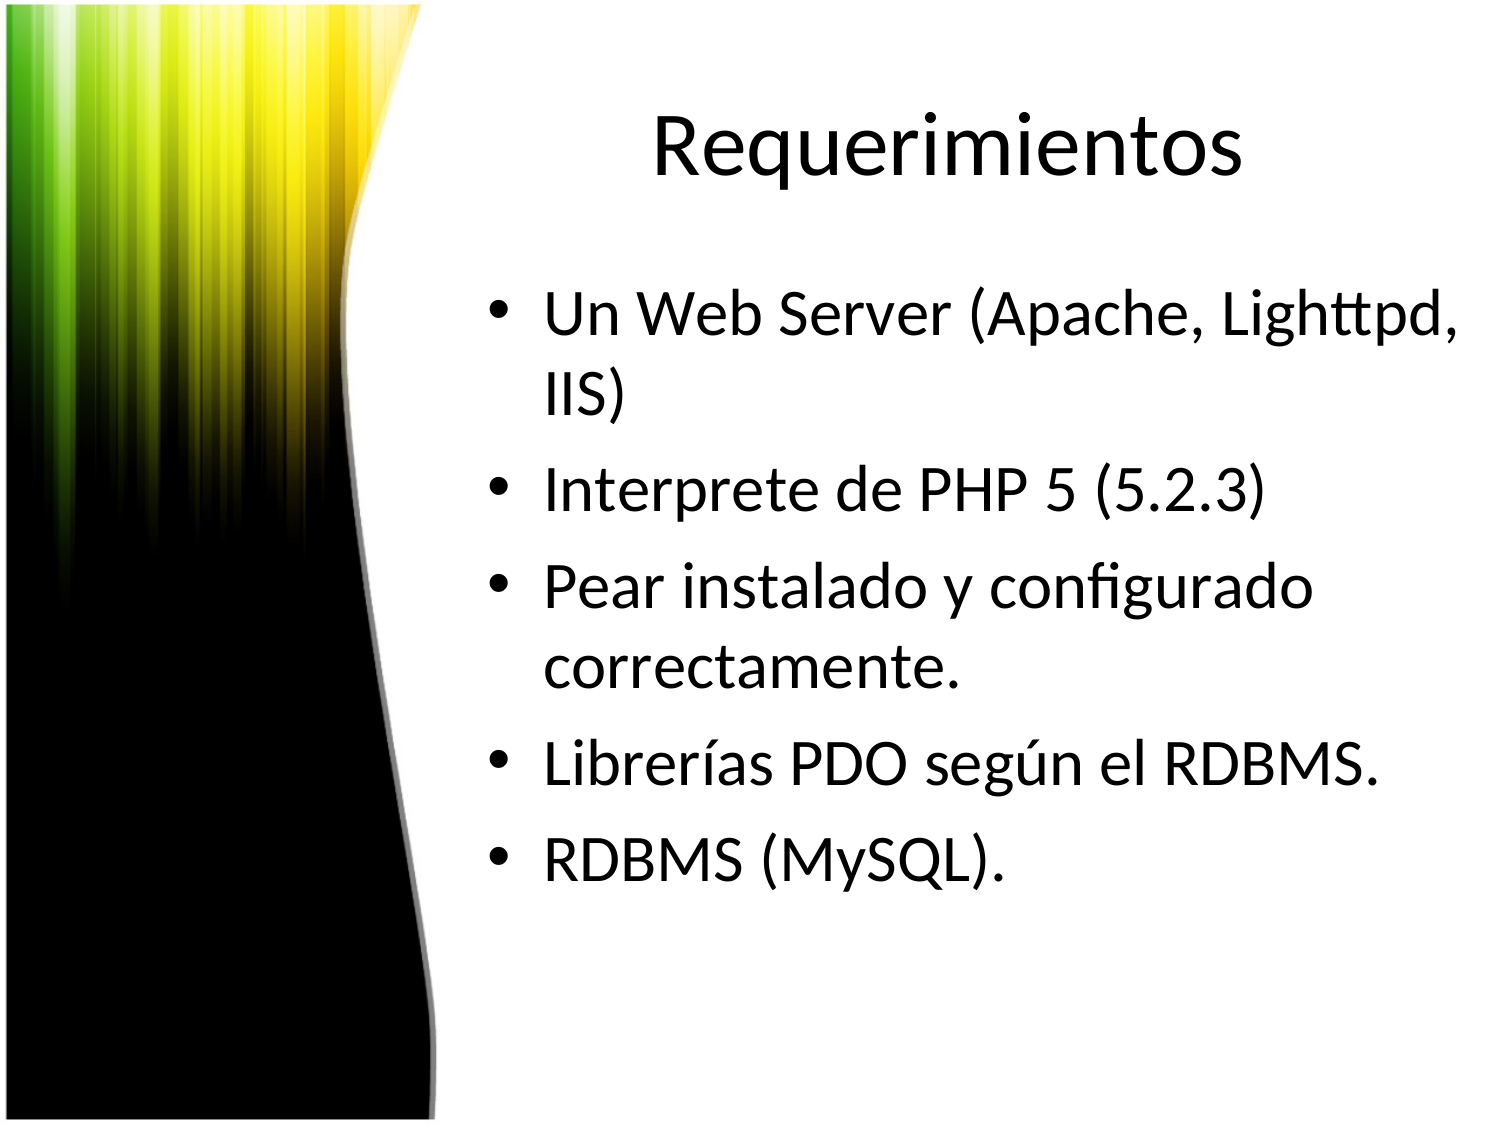

# Requerimientos
Un Web Server (Apache, Lighttpd, IIS)
Interprete de PHP 5 (5.2.3)
Pear instalado y configurado correctamente.
Librerías PDO según el RDBMS.
RDBMS (MySQL).